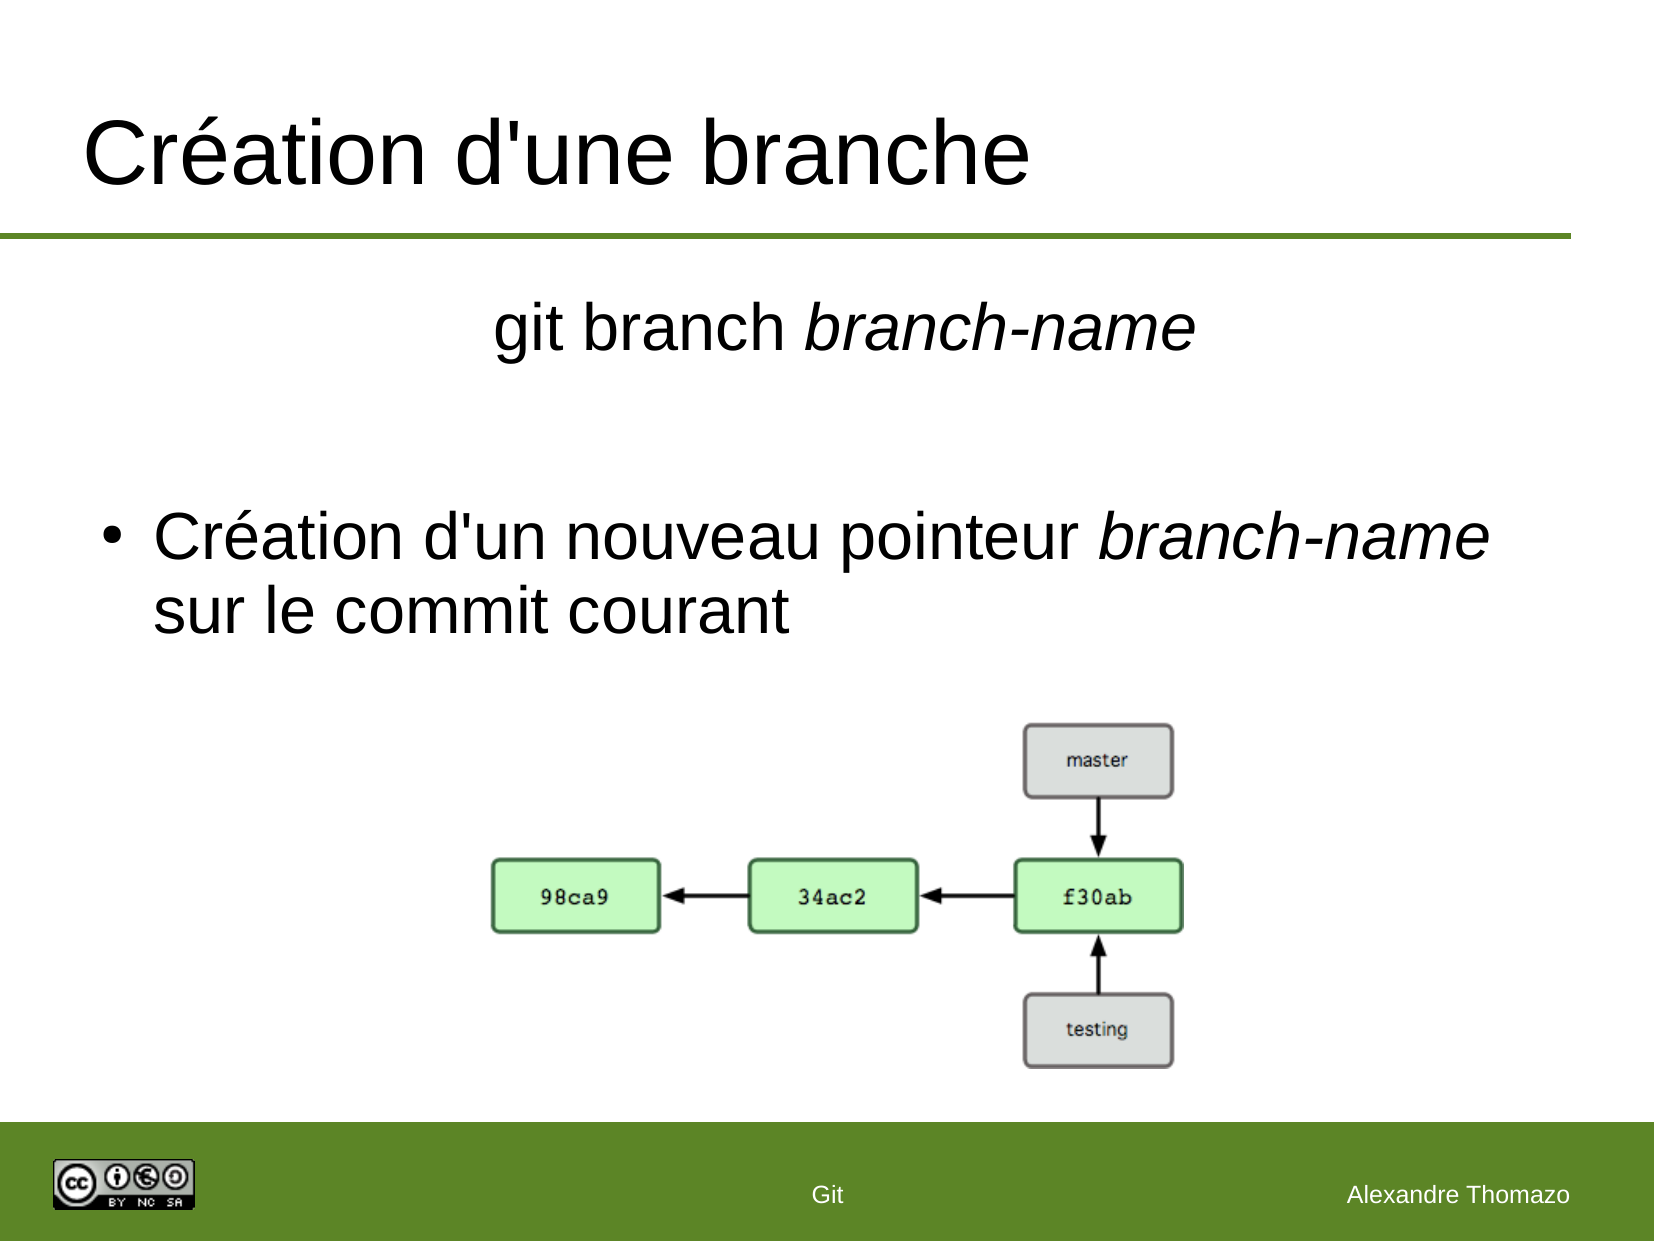

# Création d'une branche
git branch branch-name
Création d'un nouveau pointeur branch-name sur le commit courant
Git
20